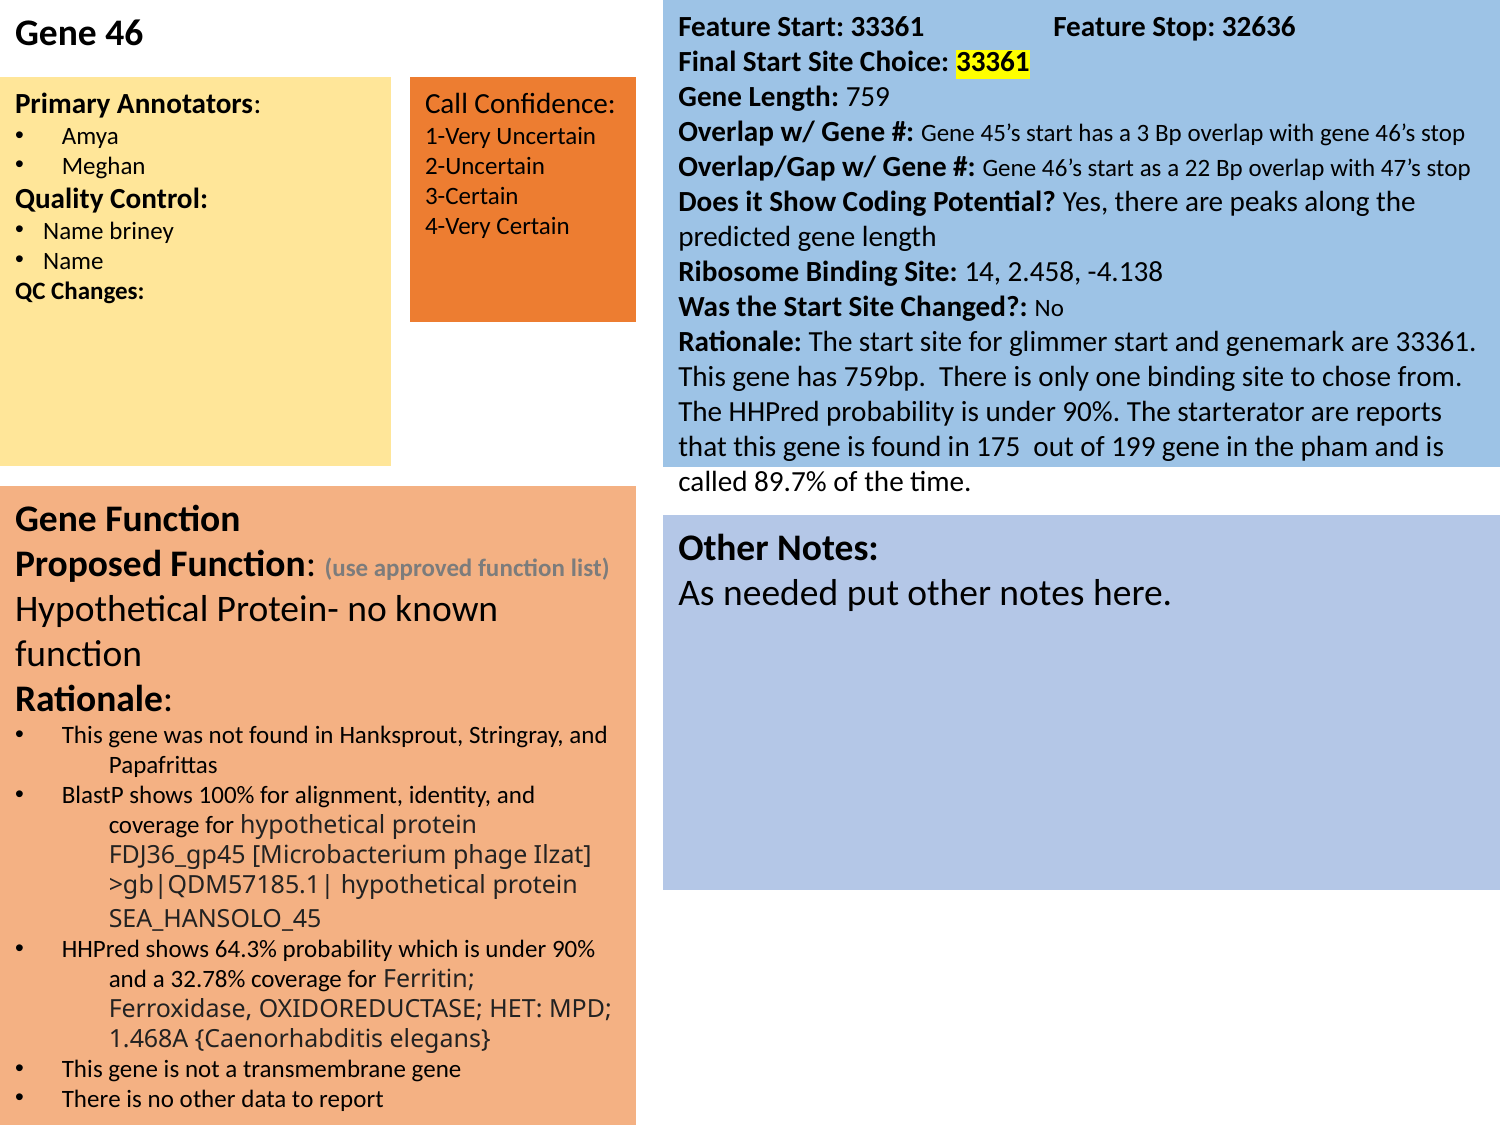

Gene 46
Feature Start: 33361		Feature Stop: 32636
Final Start Site Choice: 33361
Gene Length: 759
Overlap w/ Gene #: Gene 45’s start has a 3 Bp overlap with gene 46’s stop
Overlap/Gap w/ Gene #: Gene 46’s start as a 22 Bp overlap with 47’s stop
Does it Show Coding Potential? Yes, there are peaks along the predicted gene length
Ribosome Binding Site: 14, 2.458, -4.138
Was the Start Site Changed?: No
Rationale: The start site for glimmer start and genemark are 33361. This gene has 759bp. There is only one binding site to chose from. The HHPred probability is under 90%. The starterator are reports that this gene is found in 175 out of 199 gene in the pham and is called 89.7% of the time.
Primary Annotators:
Amya
Meghan
Quality Control:
Name briney
Name
QC Changes:
Call Confidence:
1-Very Uncertain
2-Uncertain
3-Certain
4-Very Certain
Gene Function
Proposed Function: (use approved function list)
Hypothetical Protein- no known function
Rationale:
This gene was not found in Hanksprout, Stringray, and Papafrittas
BlastP shows 100% for alignment, identity, and coverage for hypothetical protein FDJ36_gp45 [Microbacterium phage Ilzat] >gb|QDM57185.1| hypothetical protein SEA_HANSOLO_45
HHPred shows 64.3% probability which is under 90% and a 32.78% coverage for Ferritin; Ferroxidase, OXIDOREDUCTASE; HET: MPD; 1.468A {Caenorhabditis elegans}
This gene is not a transmembrane gene
There is no other data to report
Other Notes:
As needed put other notes here.